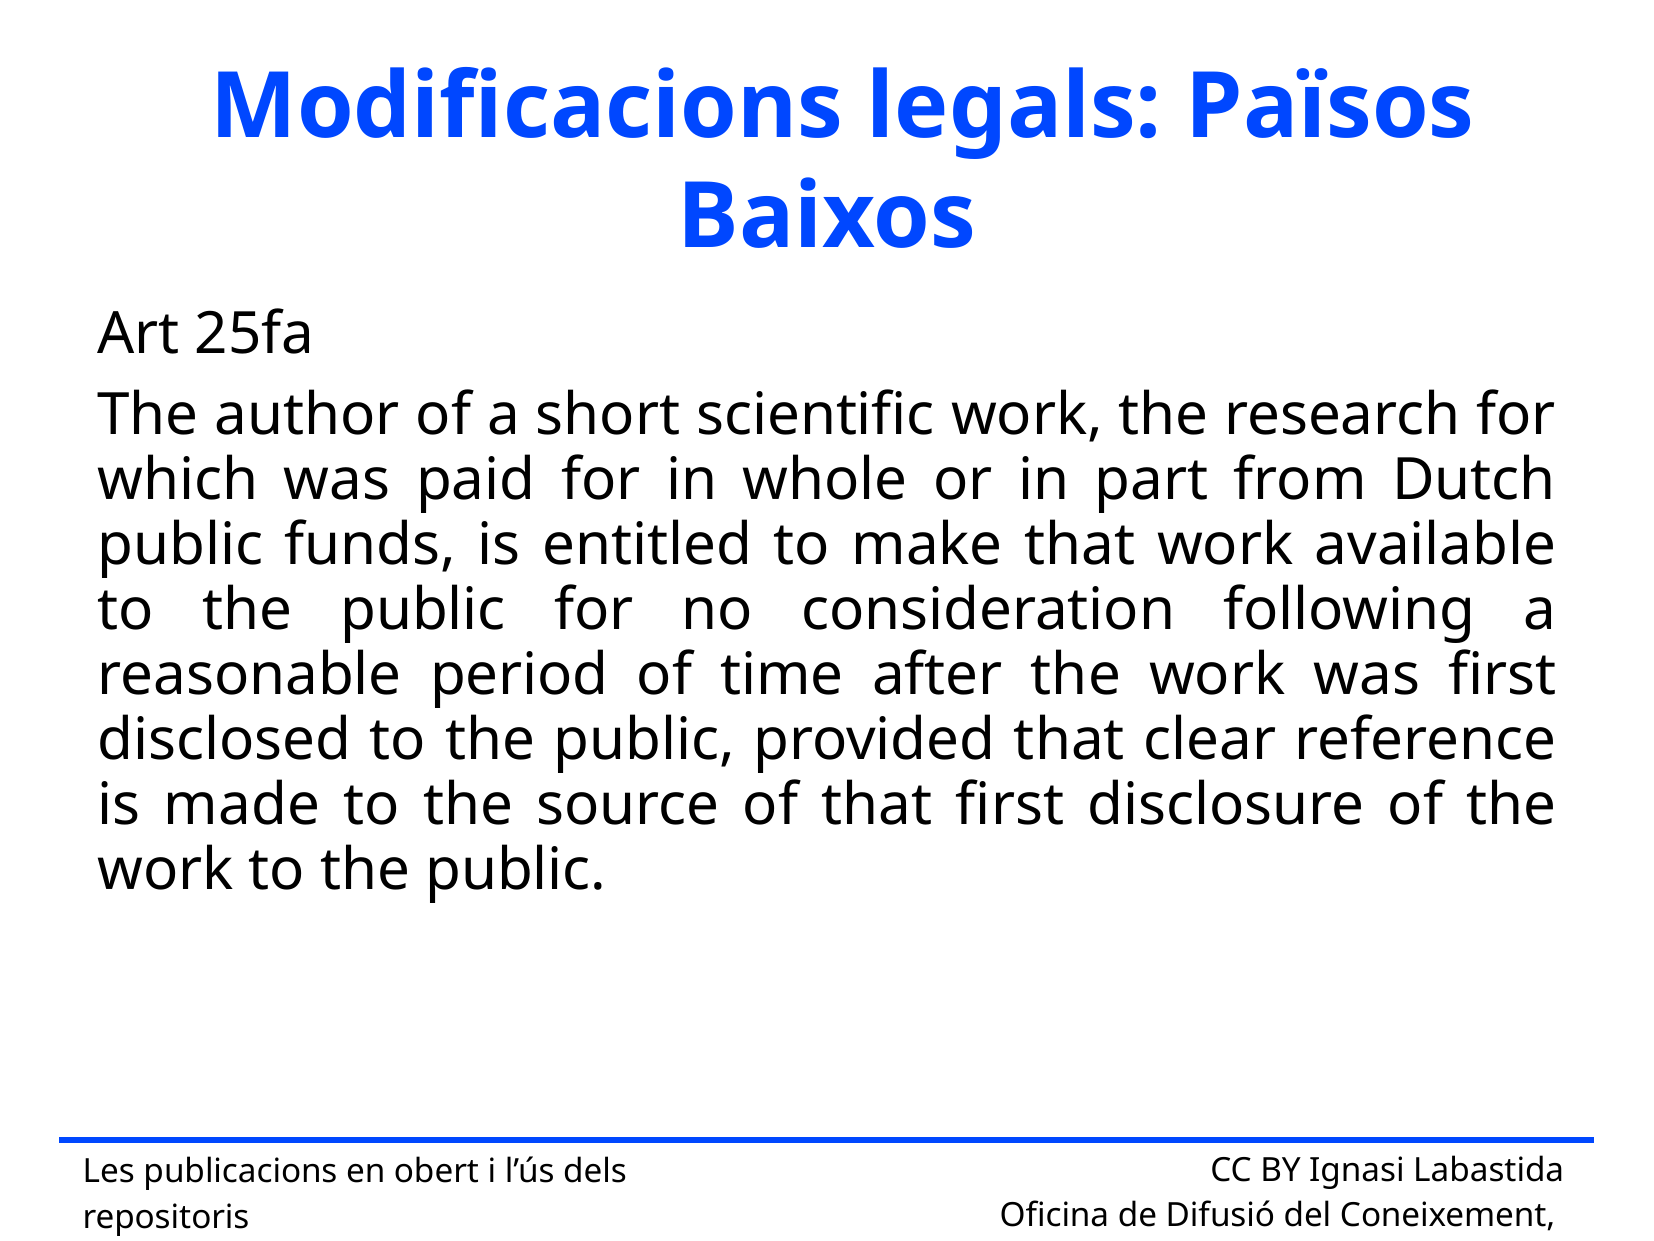

# Modificacions legals: Països Baixos
Art 25fa
The author of a short scientific work, the research for which was paid for in whole or in part from Dutch public funds, is entitled to make that work available to the public for no consideration following a reasonable period of time after the work was first disclosed to the public, provided that clear reference is made to the source of that first disclosure of the work to the public.